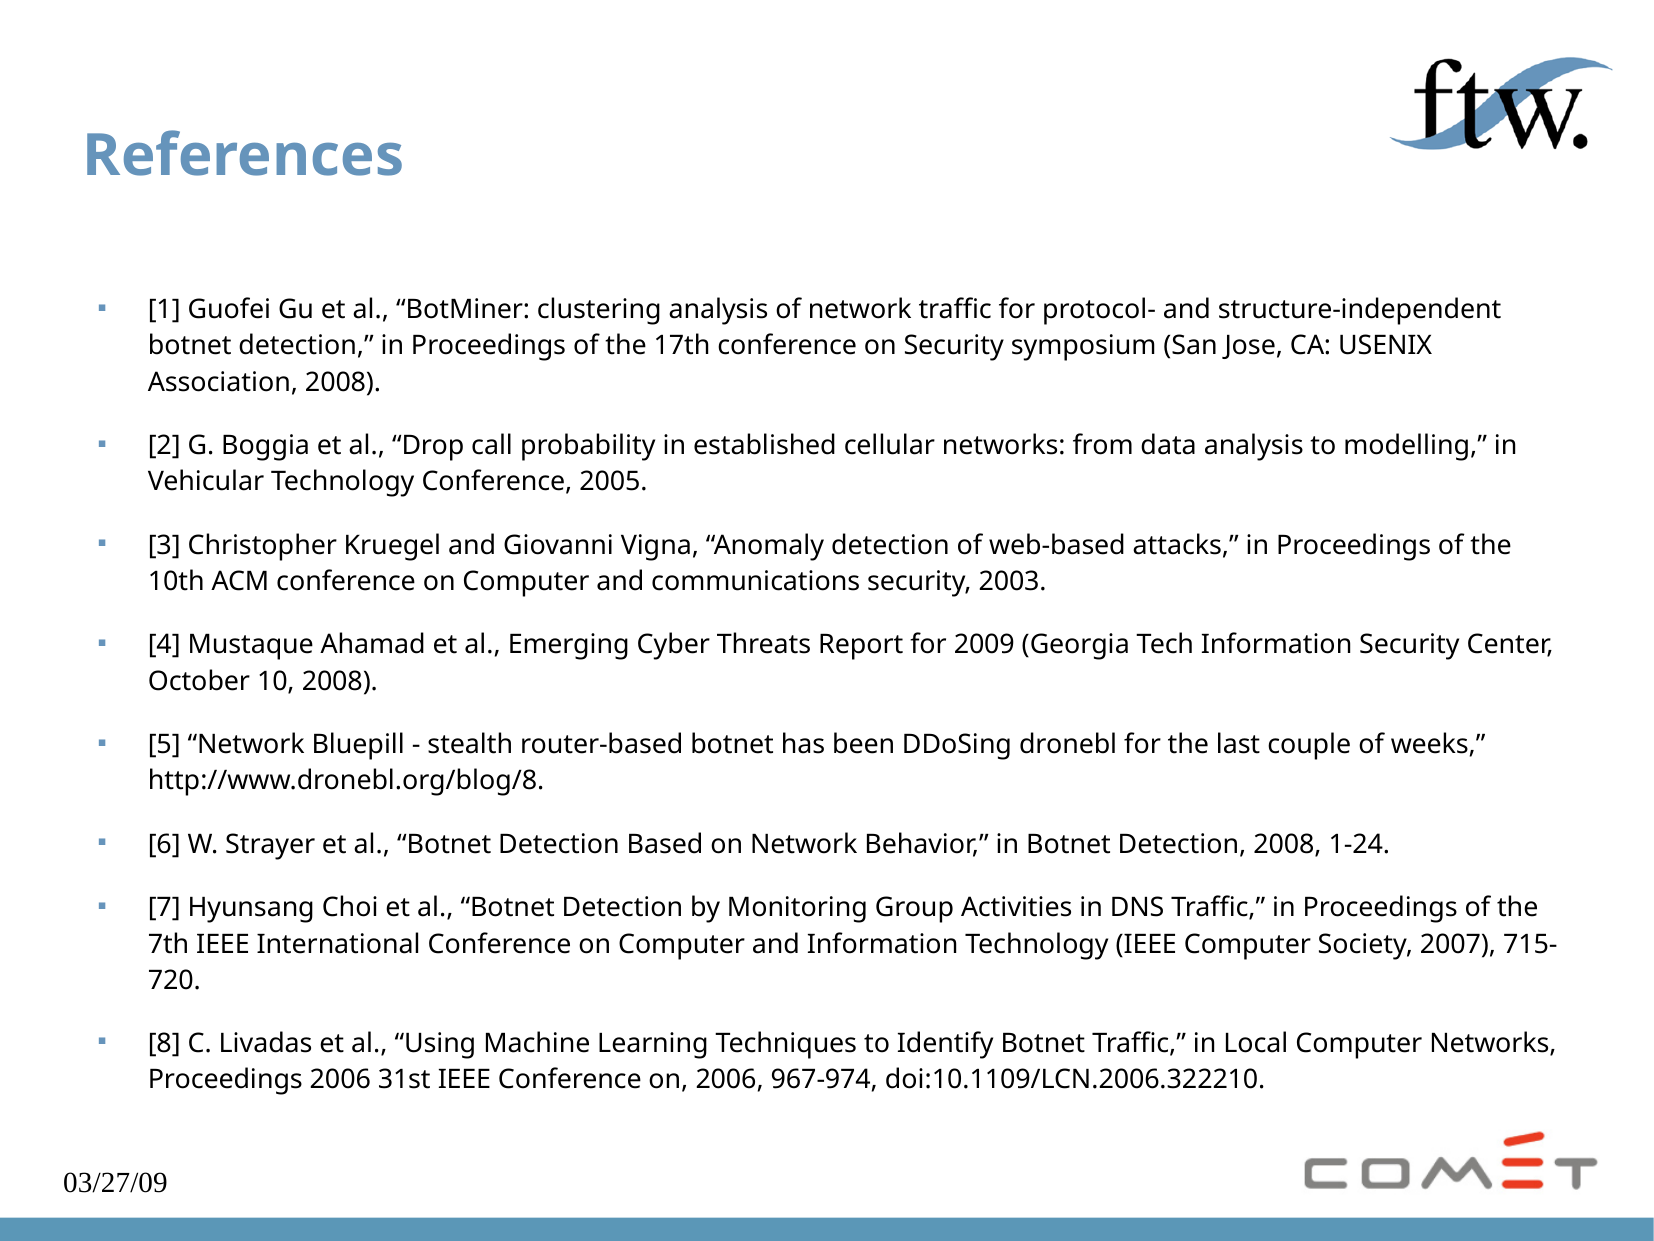

# References
[1] Guofei Gu et al., “BotMiner: clustering analysis of network traffic for protocol- and structure-independent botnet detection,” in Proceedings of the 17th conference on Security symposium (San Jose, CA: USENIX Association, 2008).
[2] G. Boggia et al., “Drop call probability in established cellular networks: from data analysis to modelling,” in Vehicular Technology Conference, 2005.
[3] Christopher Kruegel and Giovanni Vigna, “Anomaly detection of web-based attacks,” in Proceedings of the 10th ACM conference on Computer and communications security, 2003.
[4] Mustaque Ahamad et al., Emerging Cyber Threats Report for 2009 (Georgia Tech Information Security Center, October 10, 2008).
[5] “Network Bluepill - stealth router-based botnet has been DDoSing dronebl for the last couple of weeks,” http://www.dronebl.org/blog/8.
[6] W. Strayer et al., “Botnet Detection Based on Network Behavior,” in Botnet Detection, 2008, 1-24.
[7] Hyunsang Choi et al., “Botnet Detection by Monitoring Group Activities in DNS Traffic,” in Proceedings of the 7th IEEE International Conference on Computer and Information Technology (IEEE Computer Society, 2007), 715-720.
[8] C. Livadas et al., “Using Machine Learning Techniques to Identify Botnet Traffic,” in Local Computer Networks, Proceedings 2006 31st IEEE Conference on, 2006, 967-974, doi:10.1109/LCN.2006.322210.